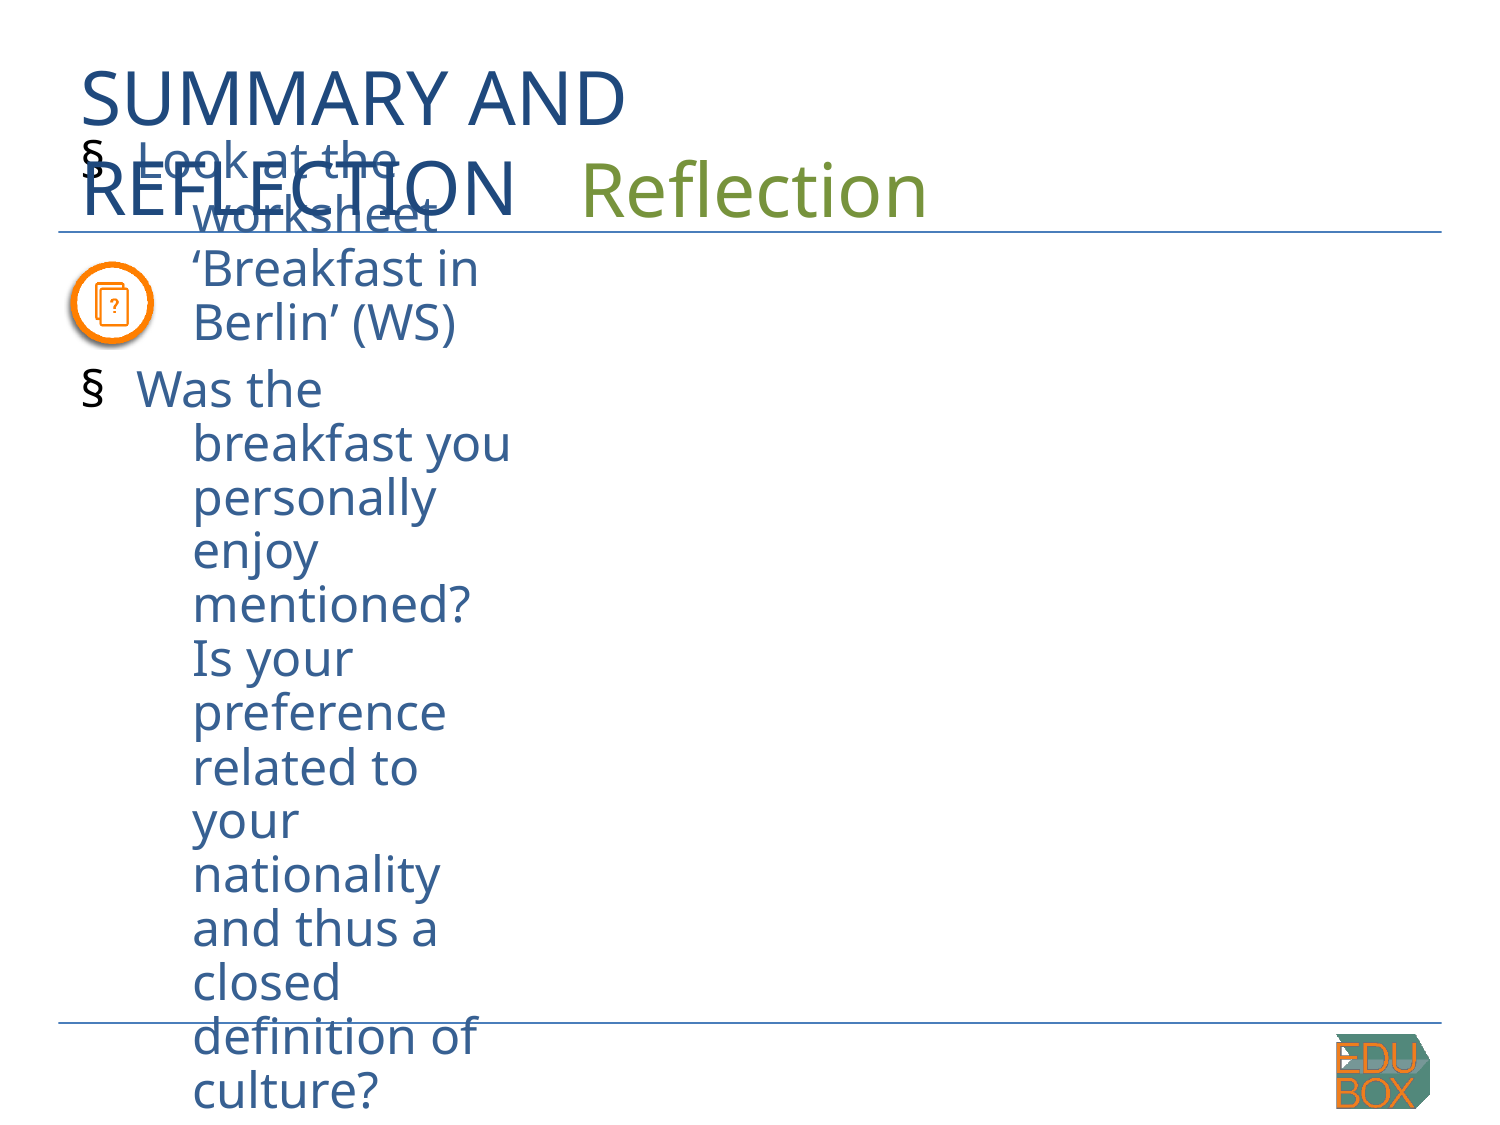

SUMMARY AND REFLECTION
# Look at the worksheet ‘Breakfast in Berlin’ (WS)
Was the breakfast you personally enjoy mentioned? Is your preference related to your nationality and thus a closed definition of culture?
Considering an open definition of culture, does it make sense to talk about a ‘German breakfast’ or a ‘French breakfast’?
Reflection